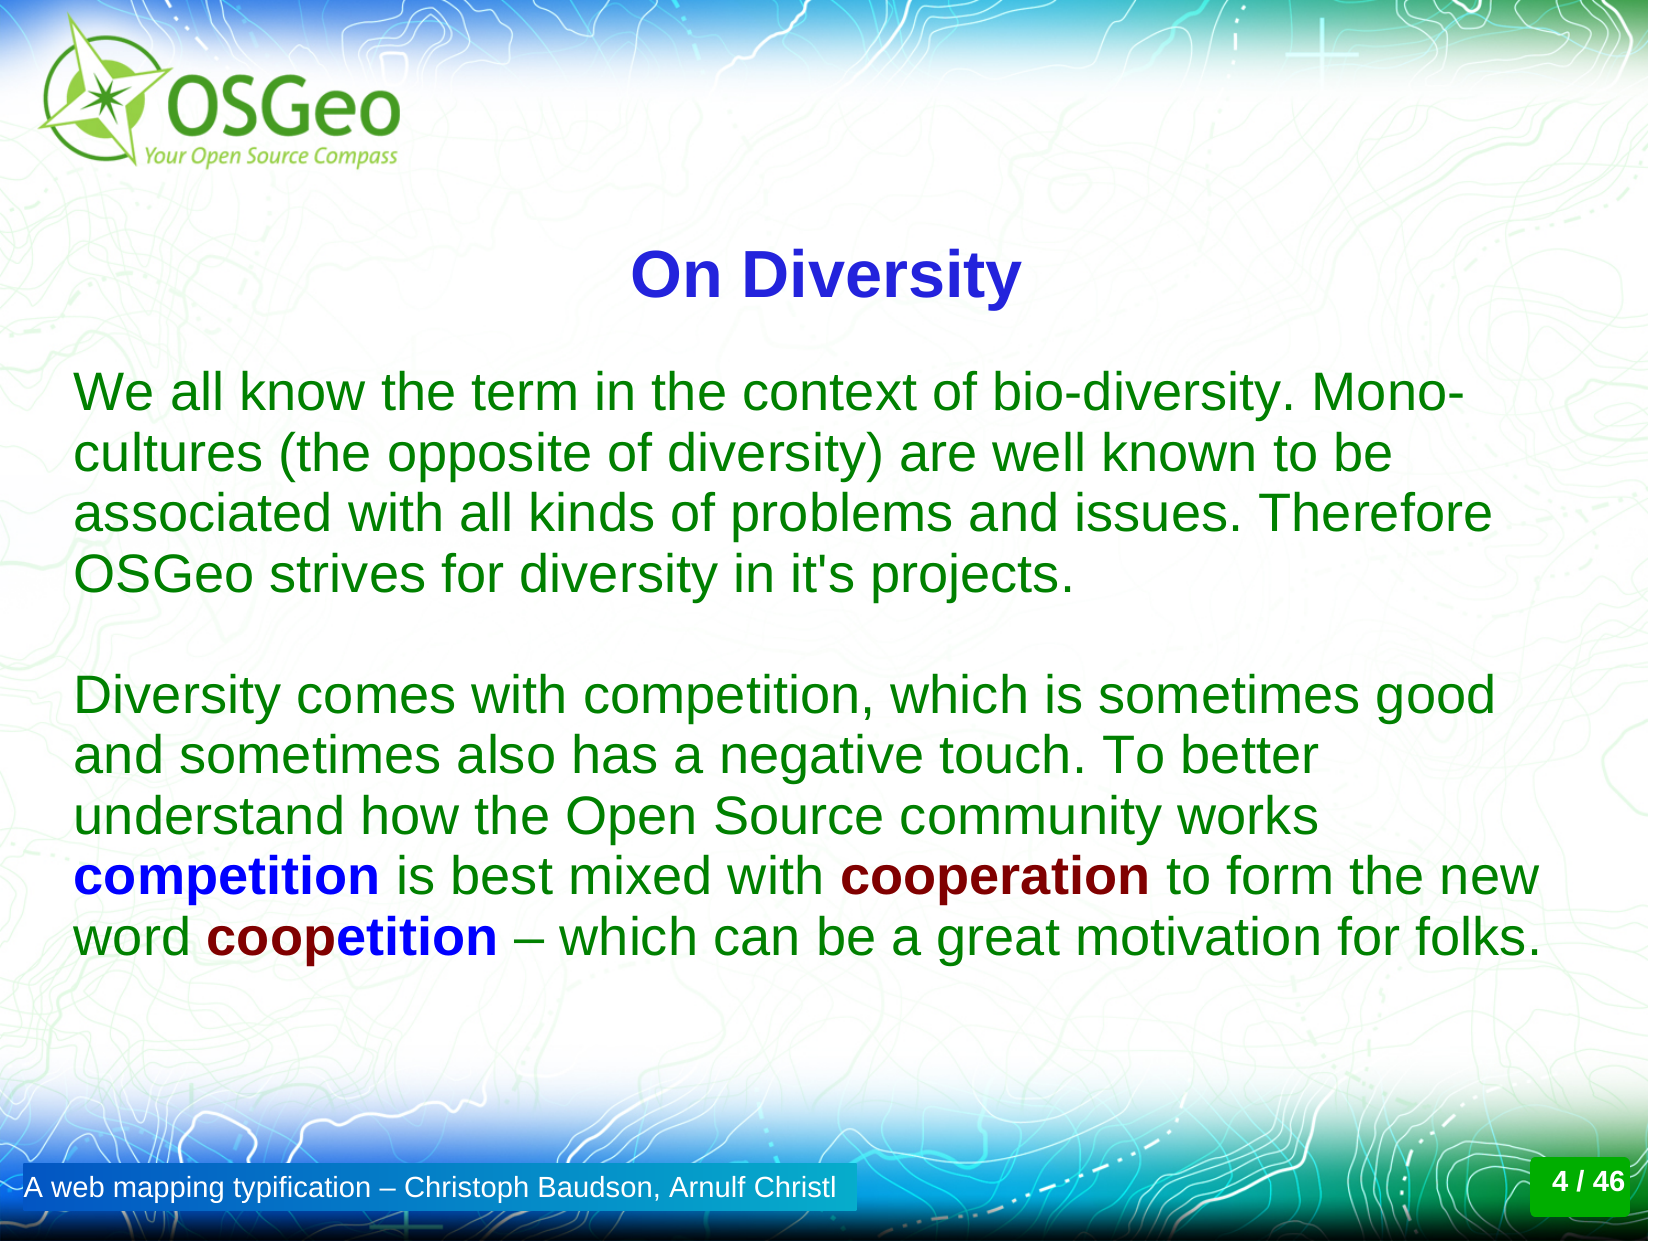

# On Diversity
We all know the term in the context of bio-diversity. Mono-cultures (the opposite of diversity) are well known to be associated with all kinds of problems and issues. Therefore OSGeo strives for diversity in it's projects.
Diversity comes with competition, which is sometimes good and sometimes also has a negative touch. To better understand how the Open Source community works competition is best mixed with cooperation to form the new word coopetition – which can be a great motivation for folks.